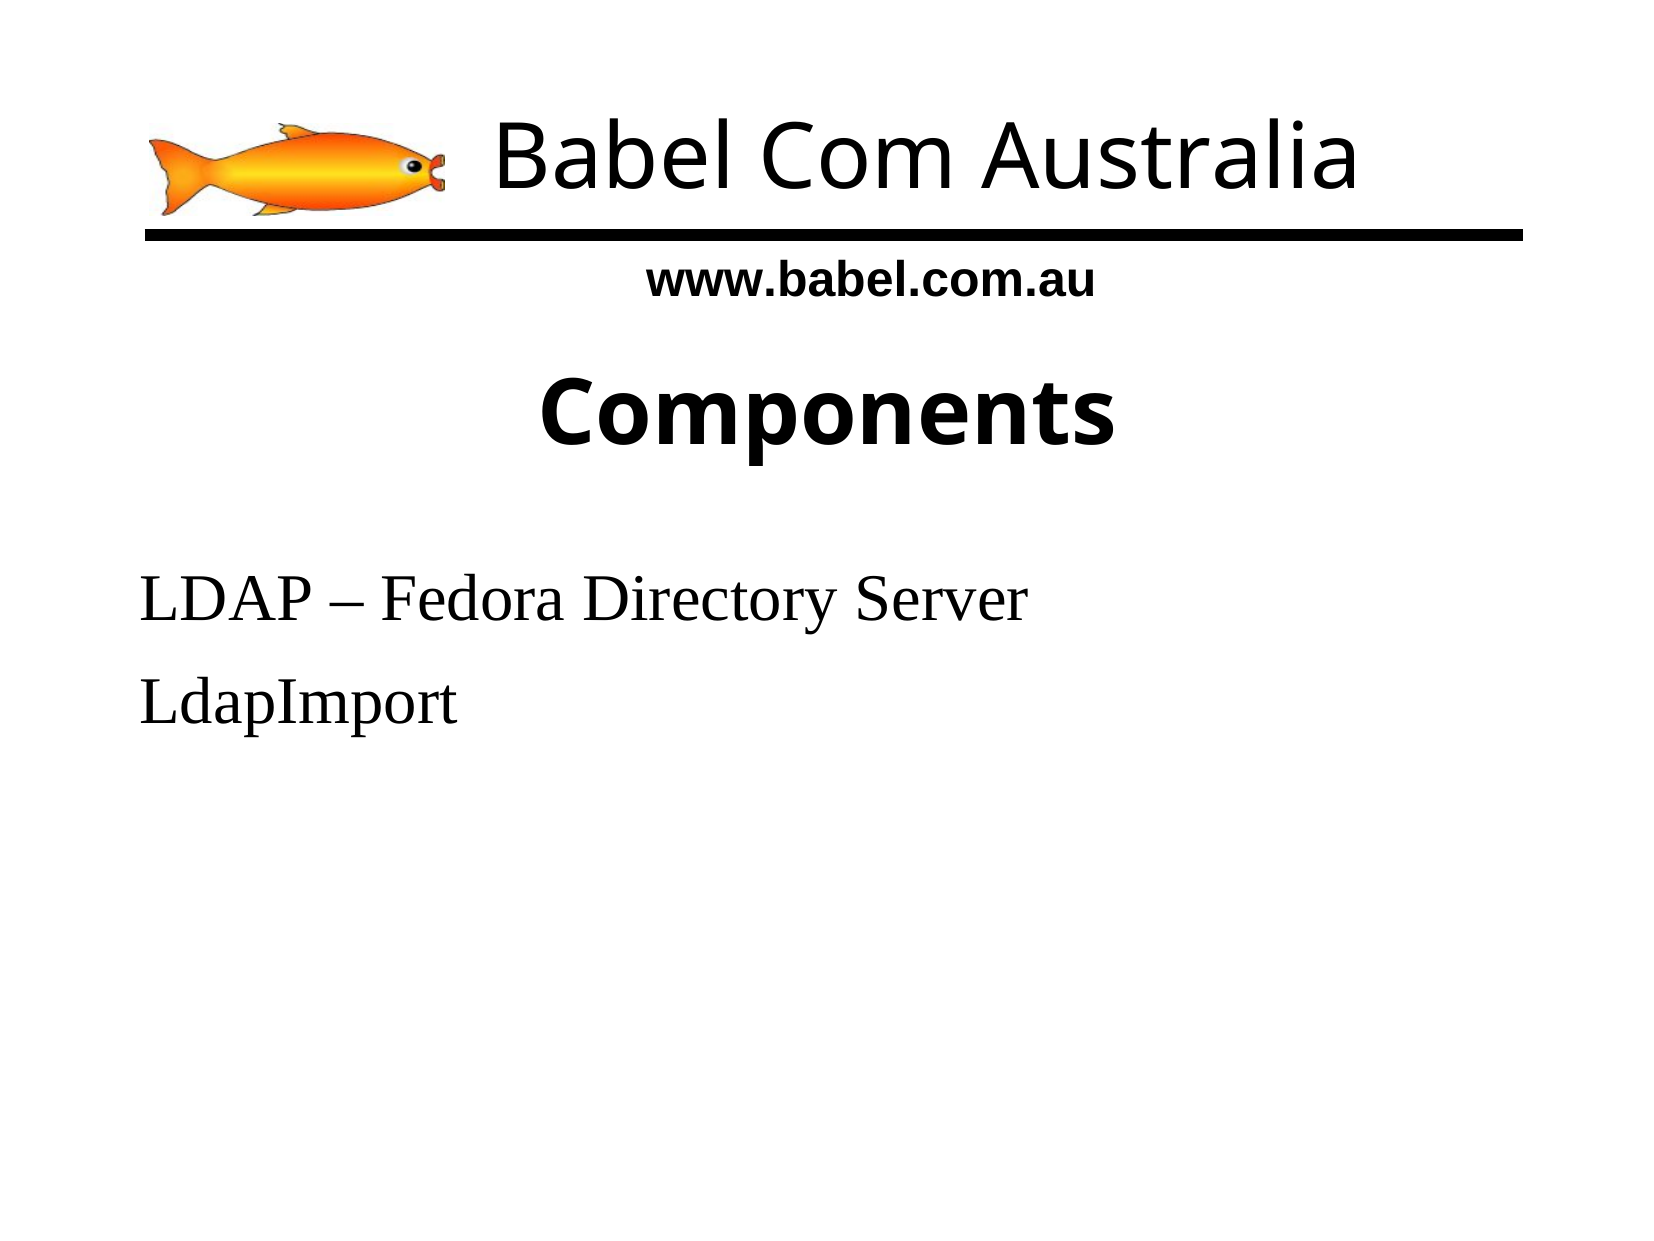

# Components
LDAP – Fedora Directory Server
LdapImport